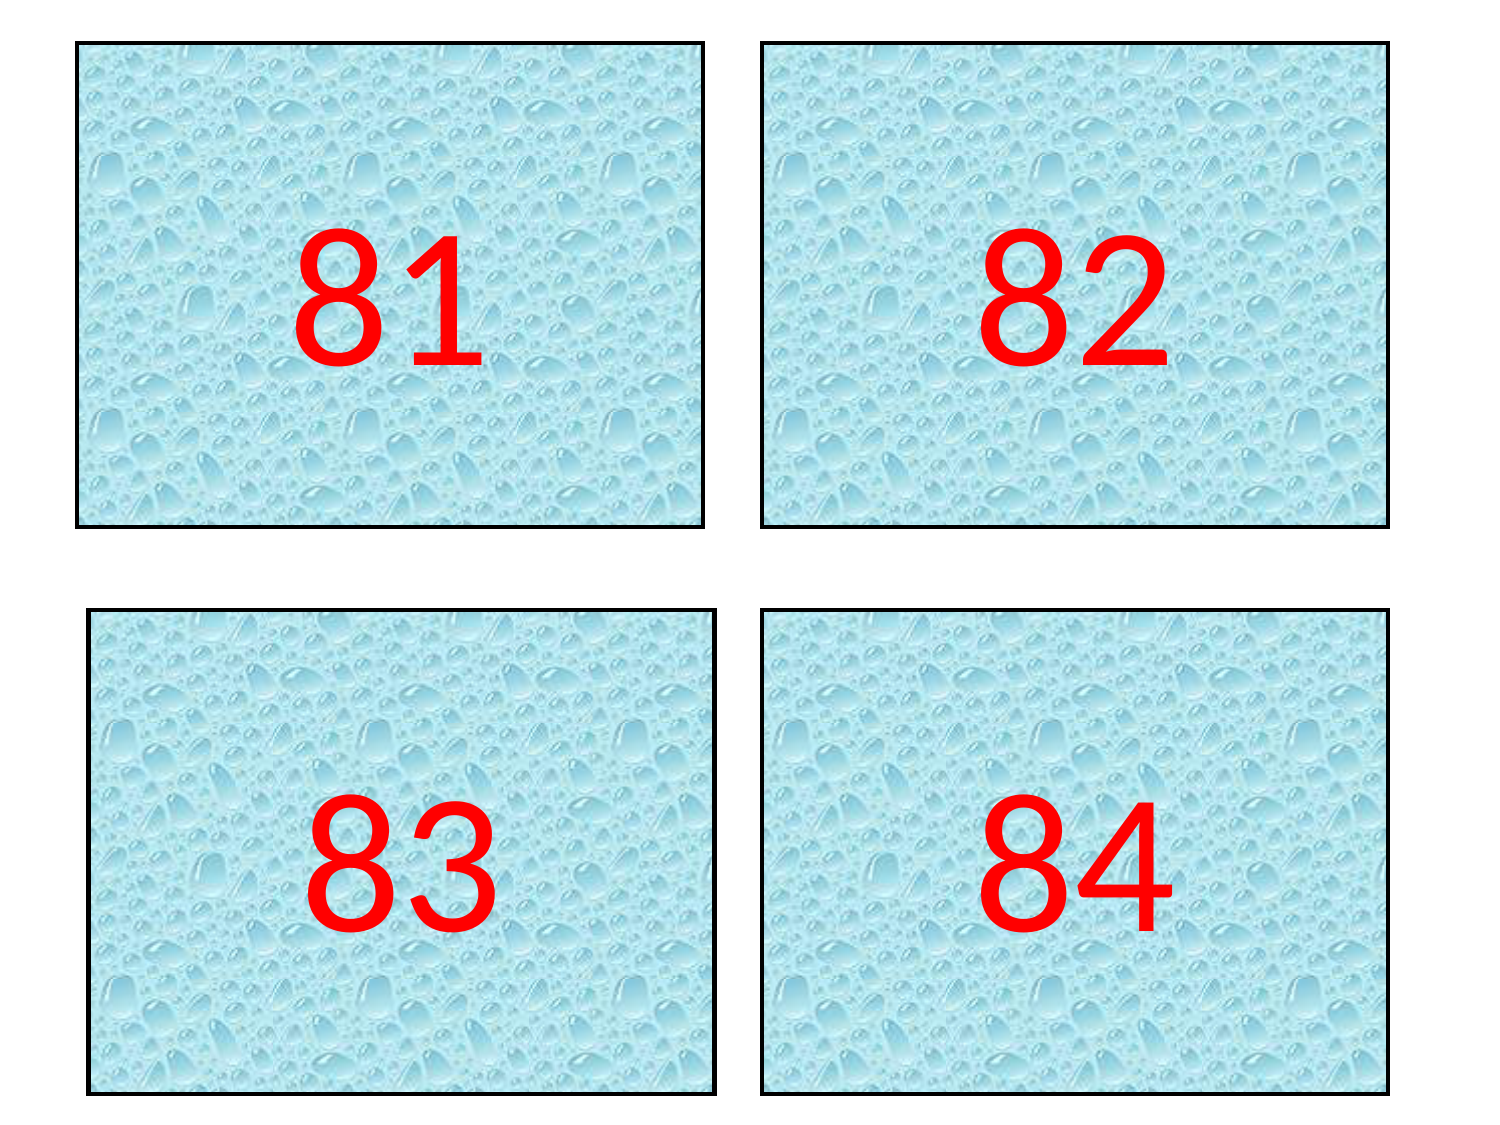

Jakou fyzikální značku má čas?
81
Čím se měří čas?
82
Vyjmenuj některá měřidla času.
83
Které hodiny jsou nejpřesnější?
84